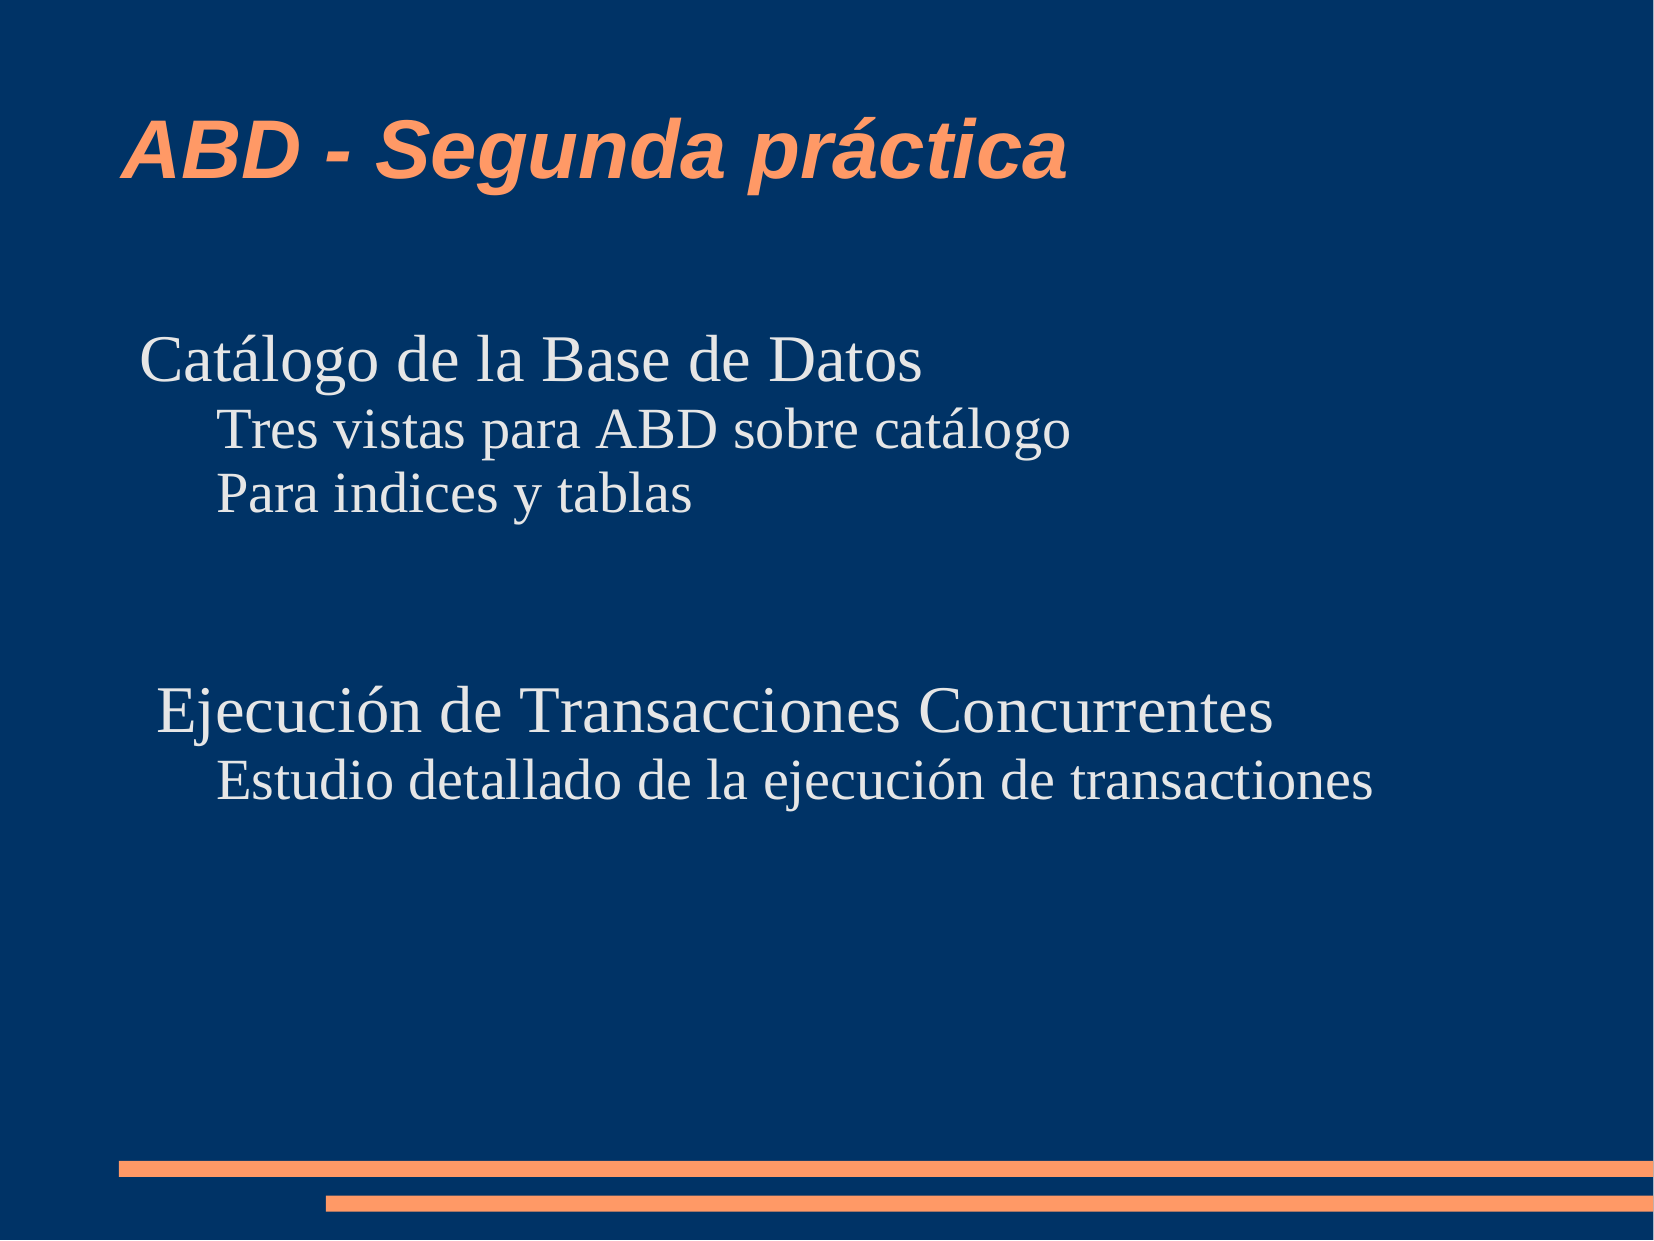

# ABD - Segunda práctica
Catálogo de la Base de Datos
Tres vistas para ABD sobre catálogo
Para indices y tablas
 Ejecución de Transacciones Concurrentes
Estudio detallado de la ejecución de transactiones